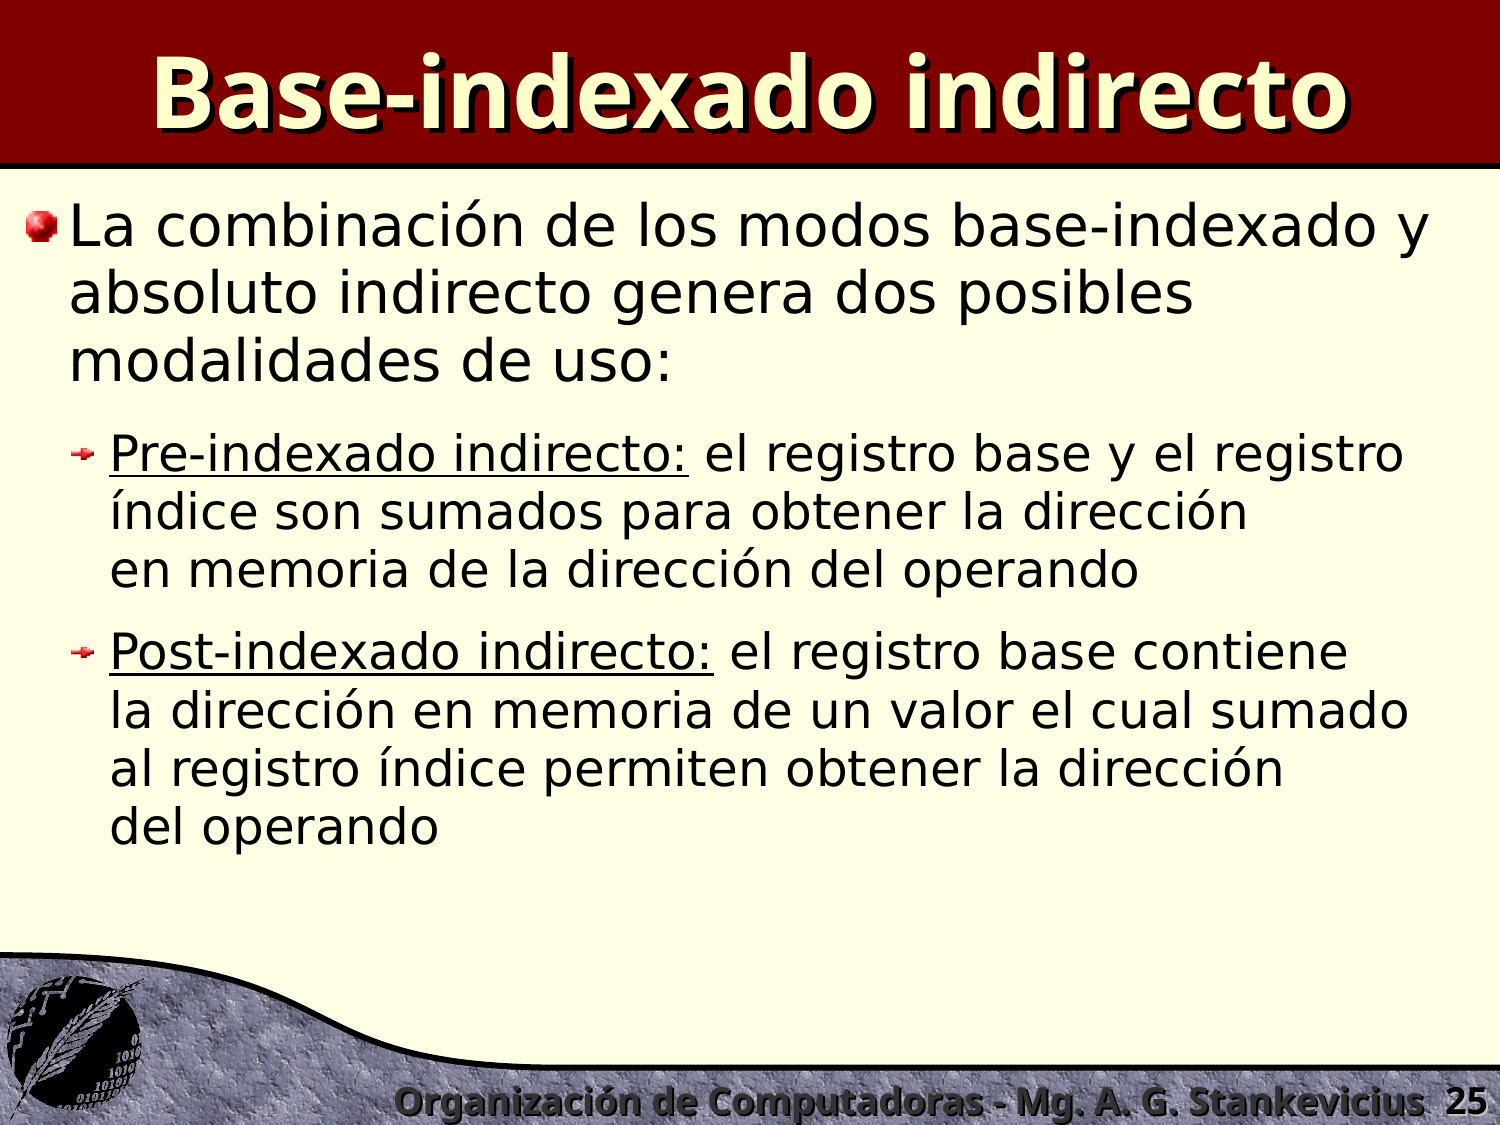

# Base-indexado indirecto
La combinación de los modos base-indexado y absoluto indirecto genera dos posibles modalidades de uso:
Pre-indexado indirecto: el registro base y el registro índice son sumados para obtener la dirección
en memoria de la dirección del operando
Post-indexado indirecto: el registro base contiene
la dirección en memoria de un valor el cual sumado
al registro índice permiten obtener la dirección
del operando
25